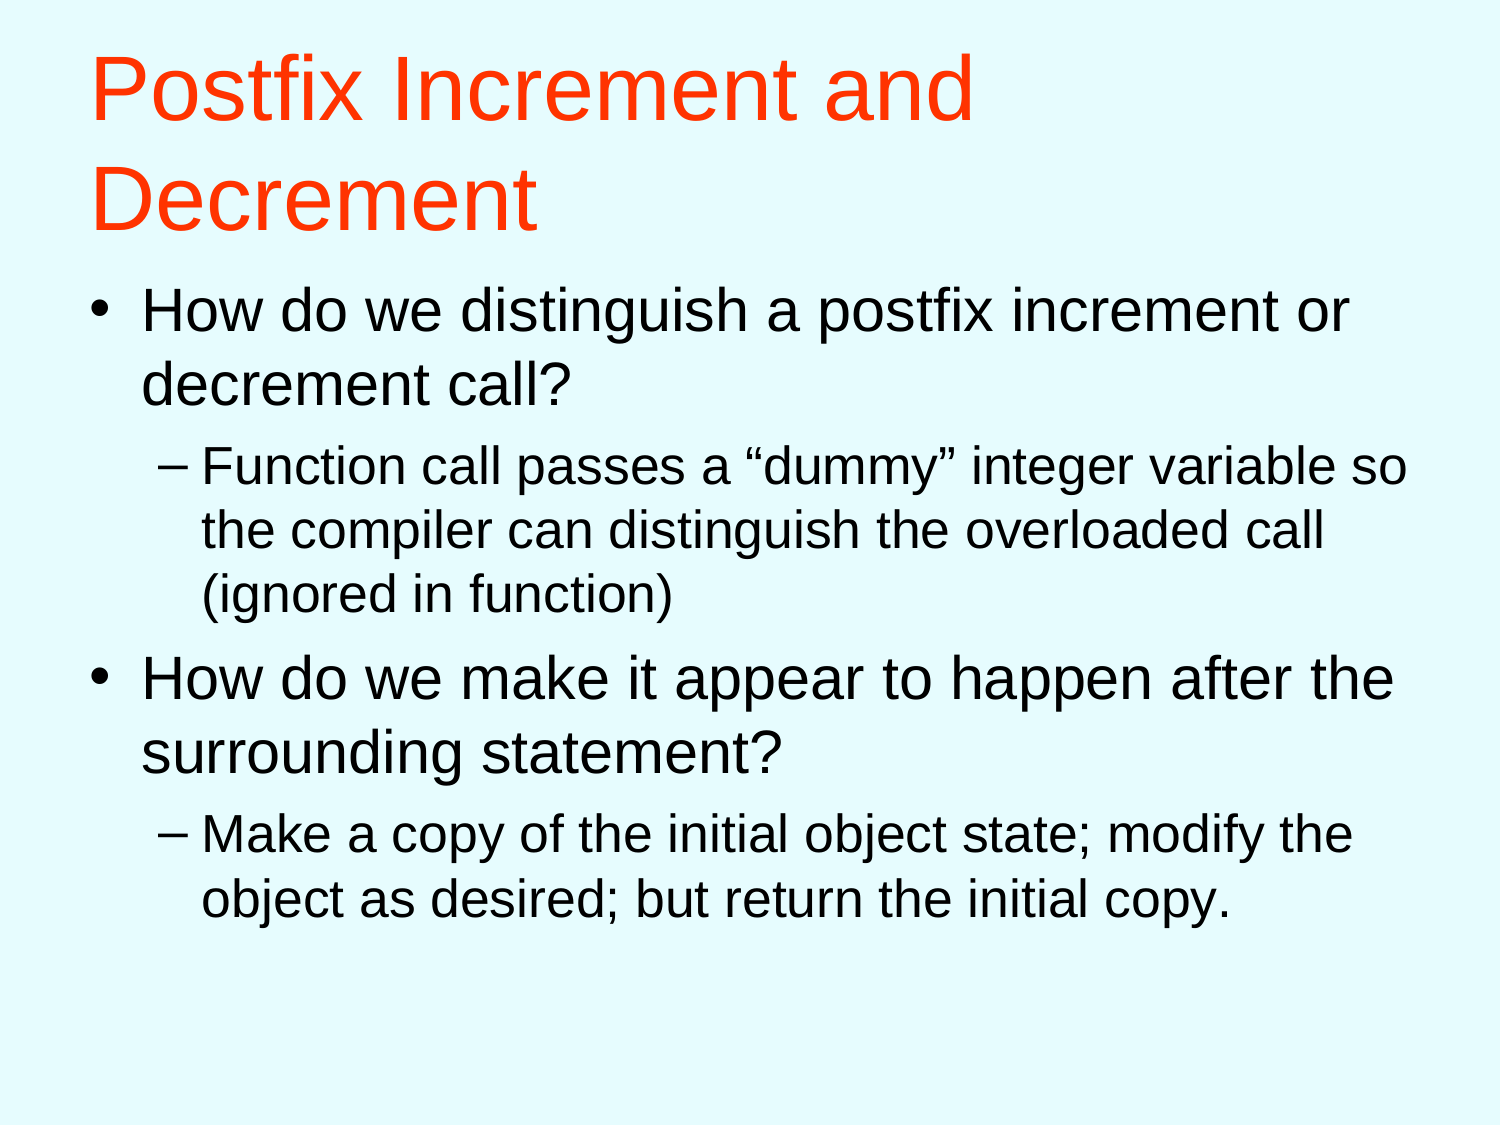

# Postfix Increment and Decrement
How do we distinguish a postfix increment or decrement call?
Function call passes a “dummy” integer variable so the compiler can distinguish the overloaded call (ignored in function)
How do we make it appear to happen after the surrounding statement?
Make a copy of the initial object state; modify the object as desired; but return the initial copy.